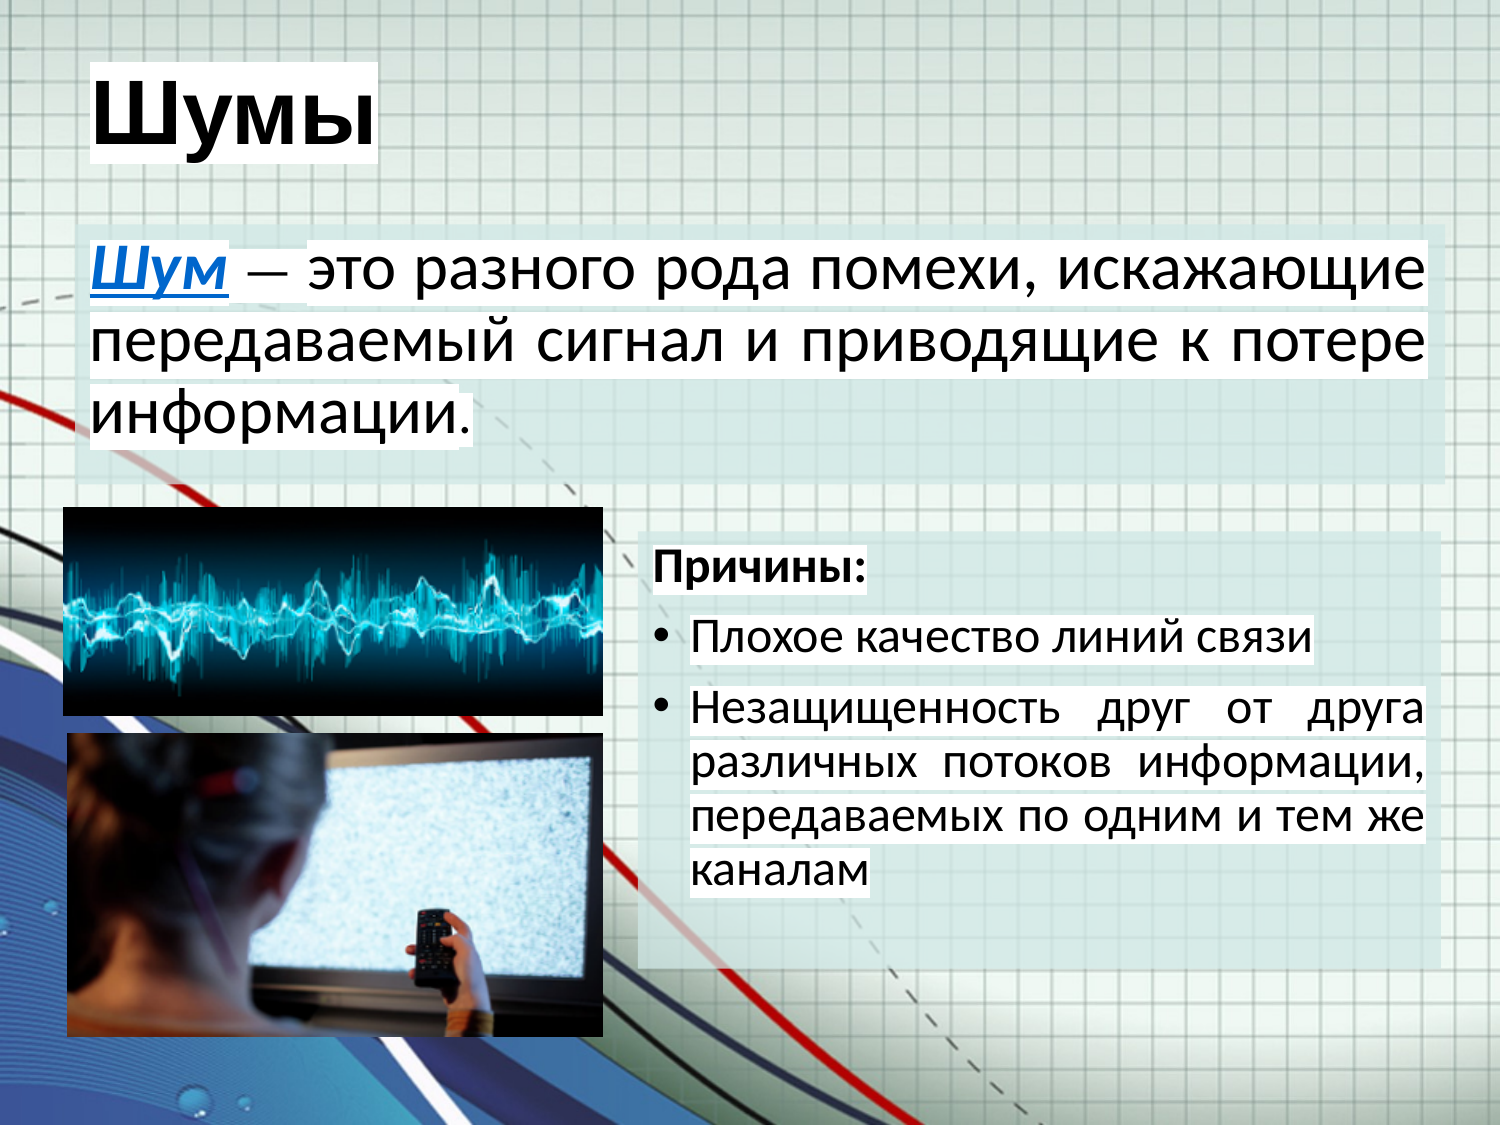

# Шумы
Шум — это разного рода помехи, искажающие передаваемый сигнал и приводящие к потере информации.
Причины:
Плохое качество линий связи
Незащищенность друг от друга различных потоков информации, передаваемых по одним и тем же каналам